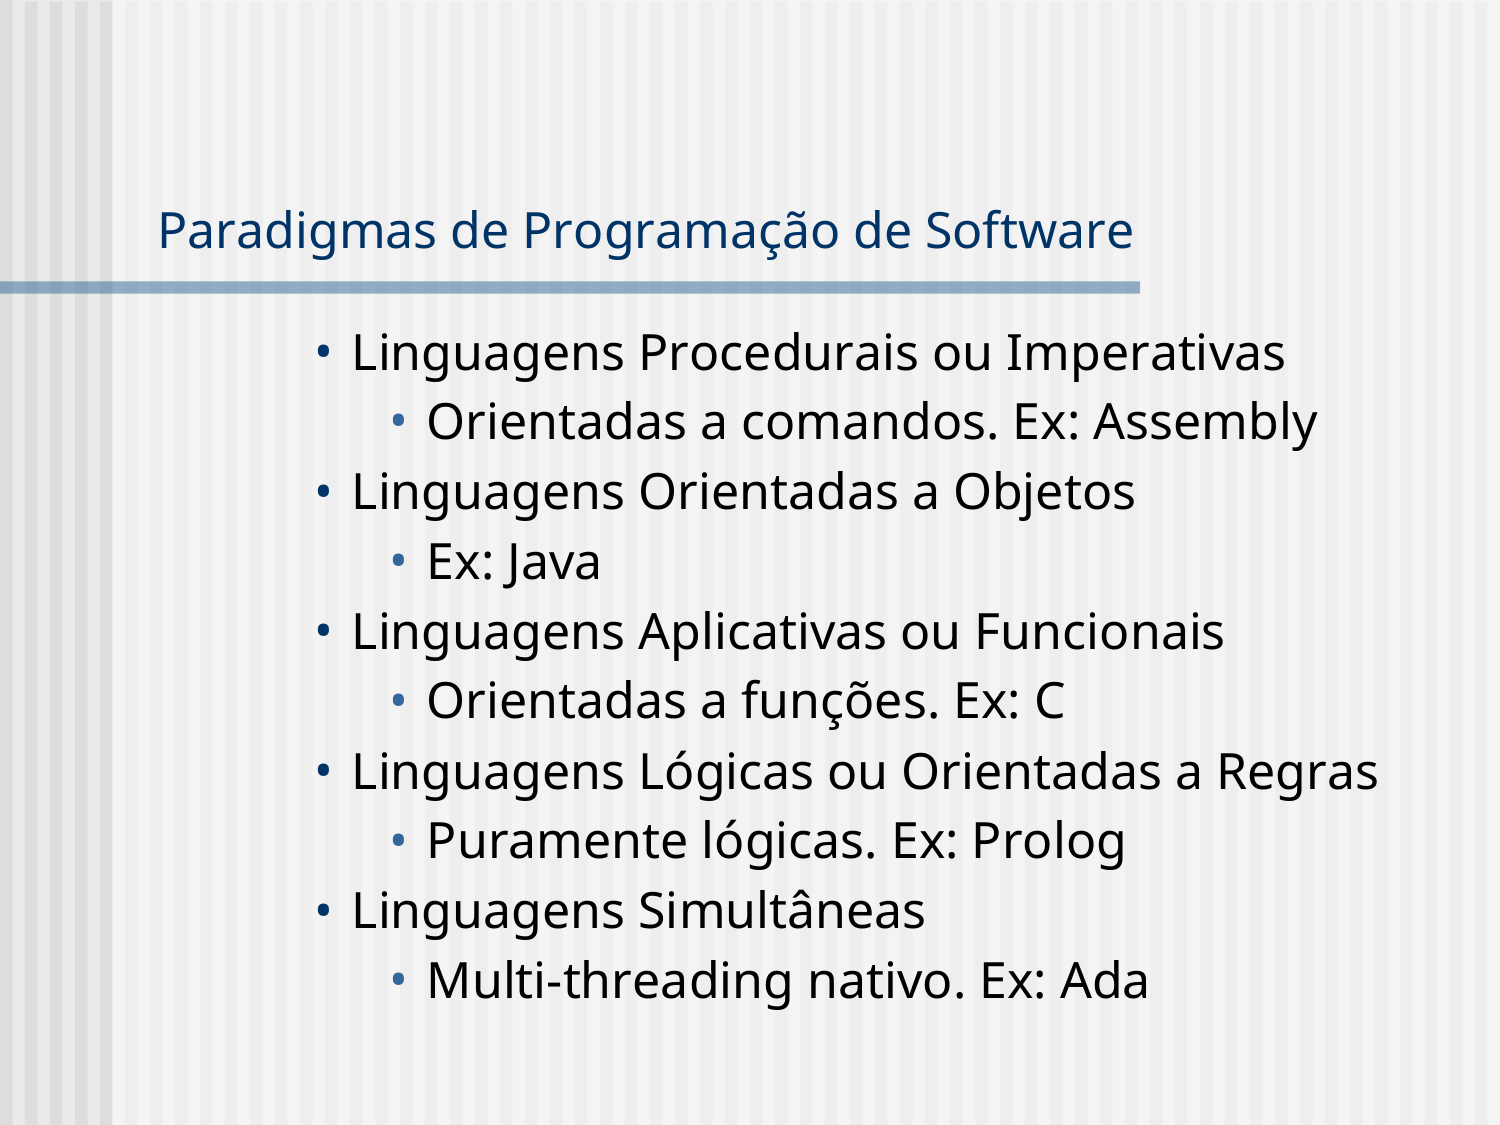

# Paradigmas de Programação de Software
Linguagens Procedurais ou Imperativas
Orientadas a comandos. Ex: Assembly
Linguagens Orientadas a Objetos
Ex: Java
Linguagens Aplicativas ou Funcionais
Orientadas a funções. Ex: C
Linguagens Lógicas ou Orientadas a Regras
Puramente lógicas. Ex: Prolog
Linguagens Simultâneas
Multi-threading nativo. Ex: Ada